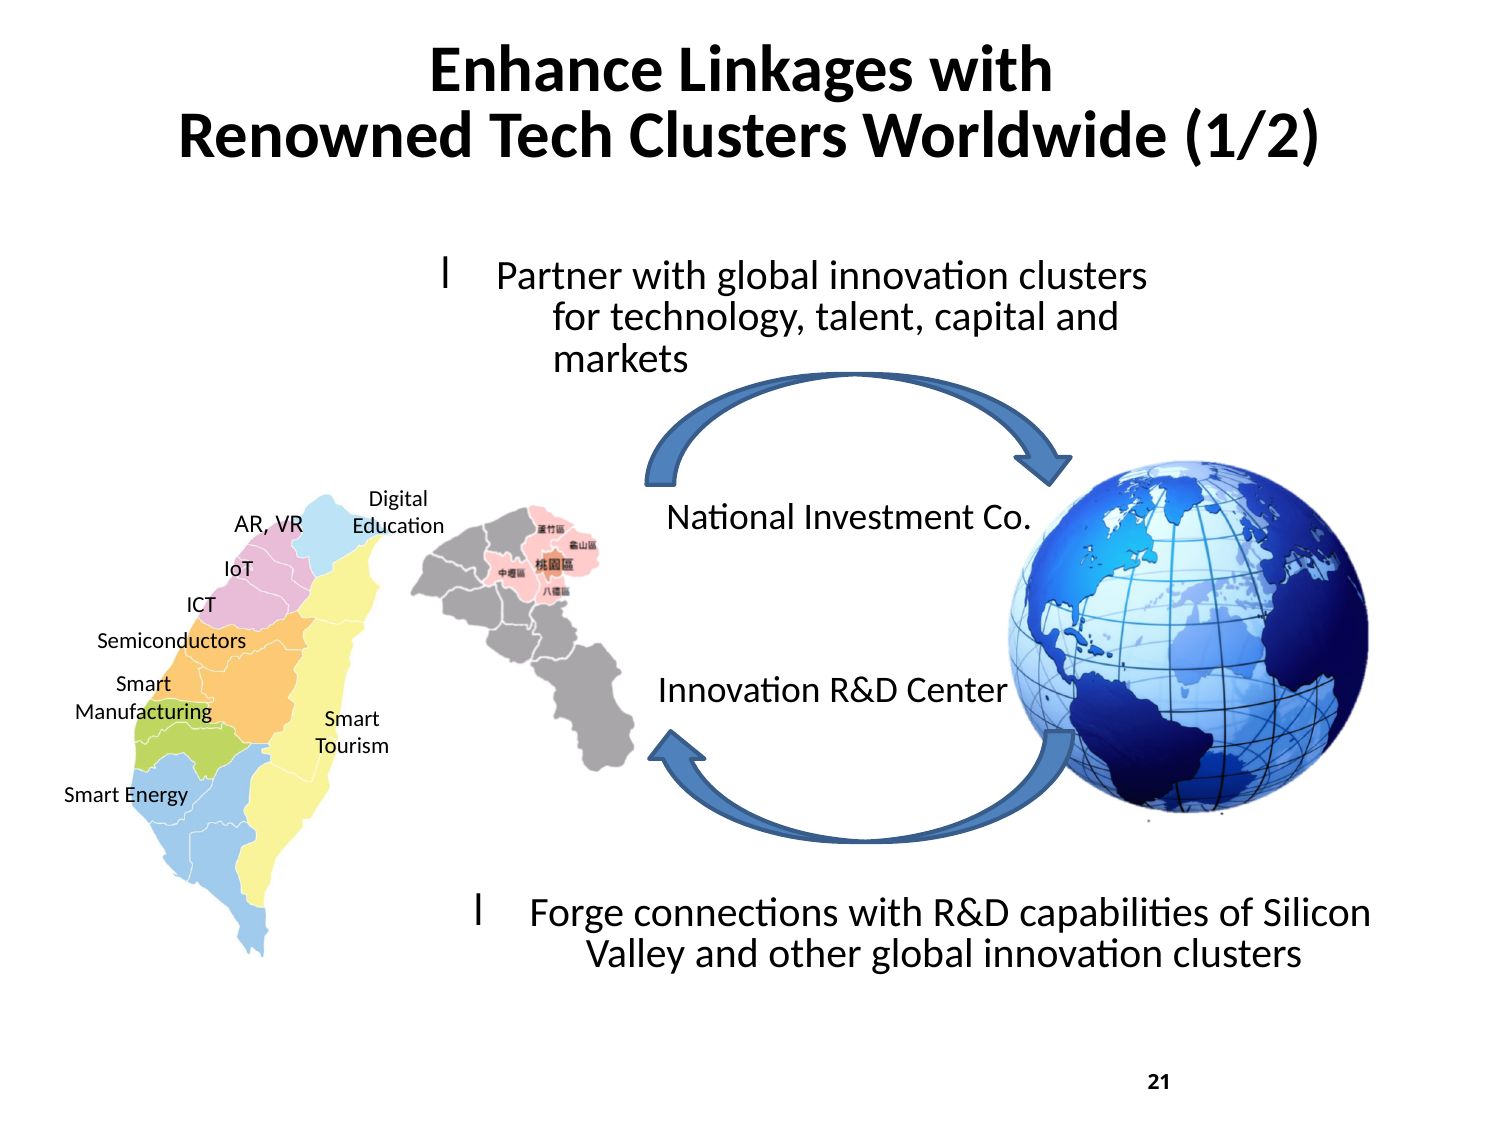

# Enhance Linkages with Renowned Tech Clusters Worldwide (1/2)
Partner with global innovation clusters
for technology, talent, capital and markets
Digital Education
National Investment Co.
AR, VR
IoT
ICT
Semiconductors
Innovation R&D Center
Smart Manufacturing
Smart Tourism
Smart Energy
Forge connections with R&D capabilities of Silicon Valley and other global innovation clusters
20